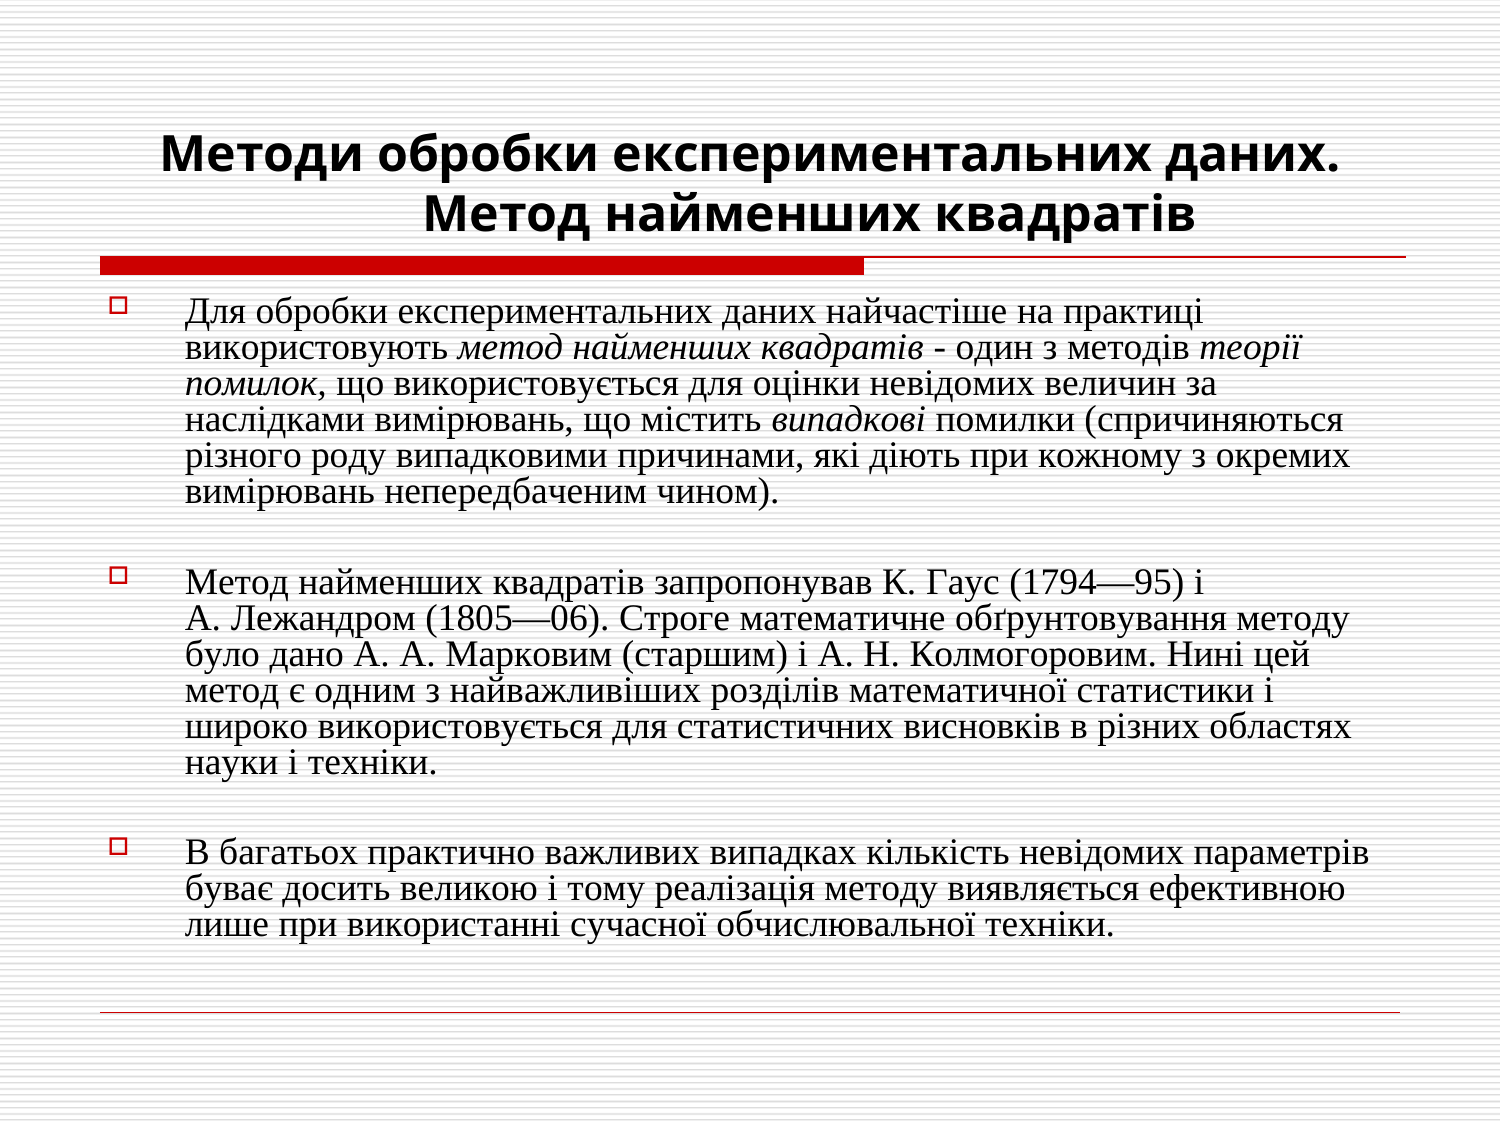

# Методи обробки експериментальних даних. Метод найменших квадратів
Для обробки експериментальних даних найчастіше на практиці використовують метод найменших квадратів - один з методів теорії помилок, що використовується для оцінки невідомих величин за наслідками вимірювань, що містить випадкові помилки (спричиняються різного роду випадковими причинами, які діють при кожному з окремих вимірювань непередбаченим чином).
Метод найменших квадратів запропонував К. Гаус (1794—95) і А. Лежандром (1805—06). Строге математичне обґрунтовування методу було дано А. А. Марковим (старшим) і А. Н. Колмогоровим. Нині цей метод є одним з найважливіших розділів математичної статистики і широко використовується для статистичних висновків в різних областях науки і техніки.
В багатьох практично важливих випадках кількість невідомих параметрів буває досить великою і тому реалізація методу виявляється ефективною лише при використанні сучасної обчислювальної техніки.